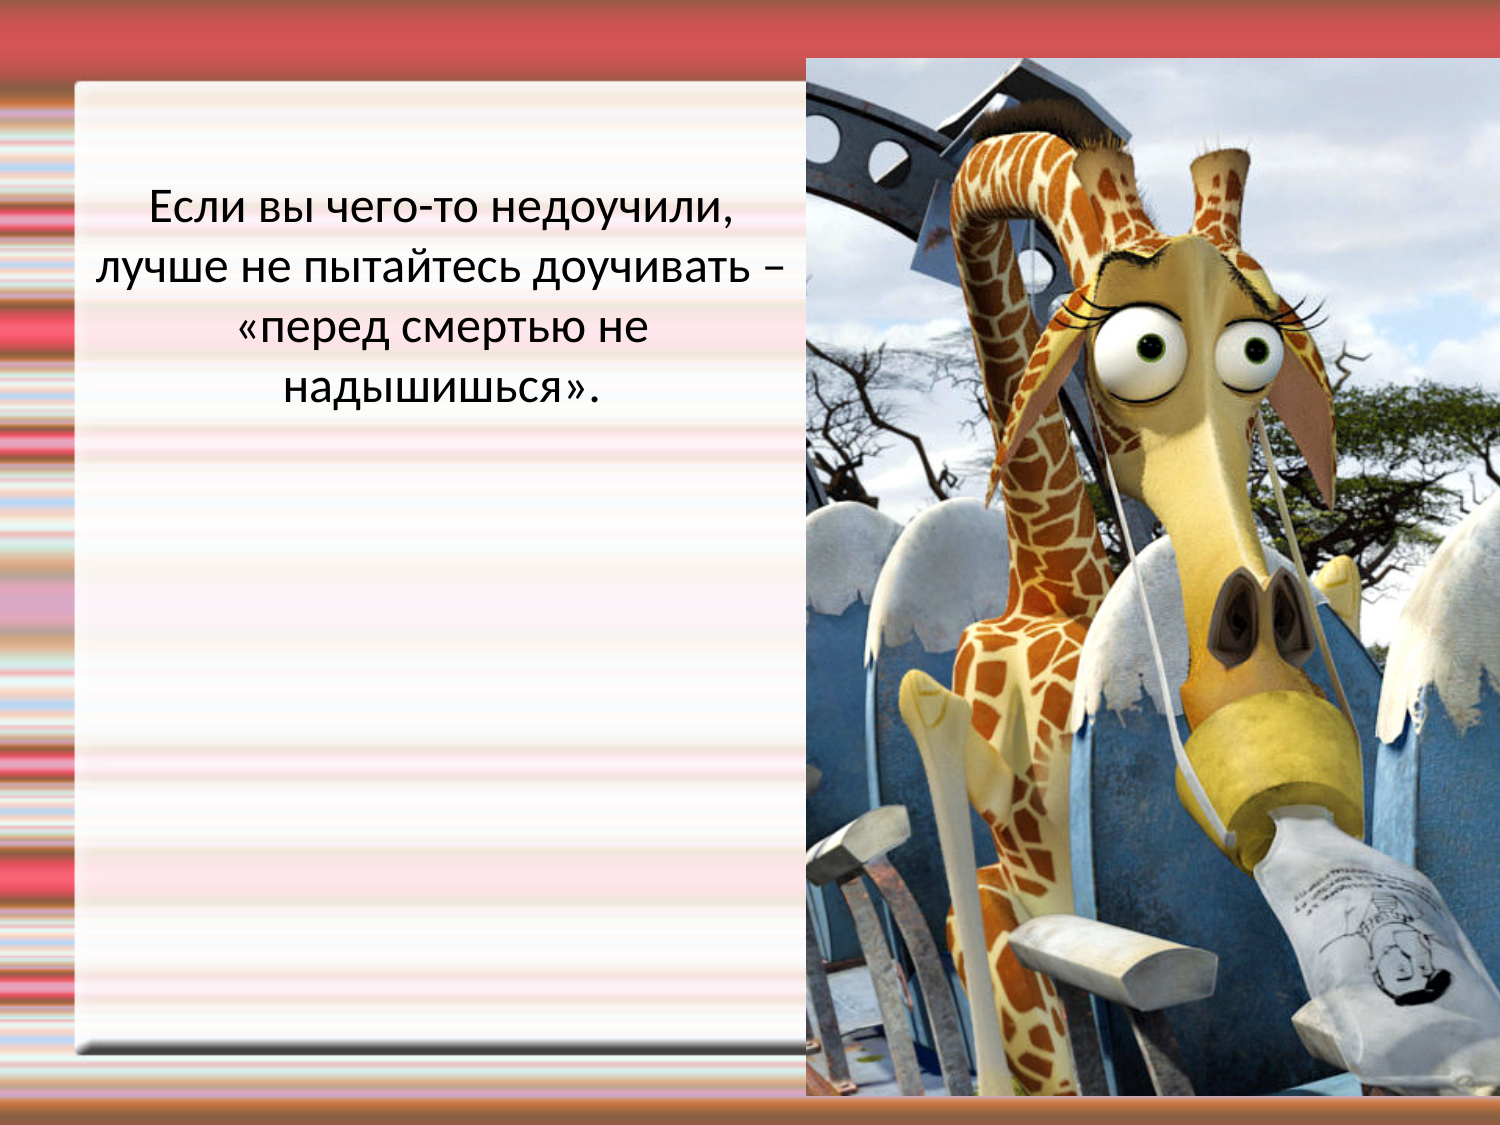

# Если вы чего-то недоучили, лучше не пытайтесь доучивать – «перед смертью не надышишься».